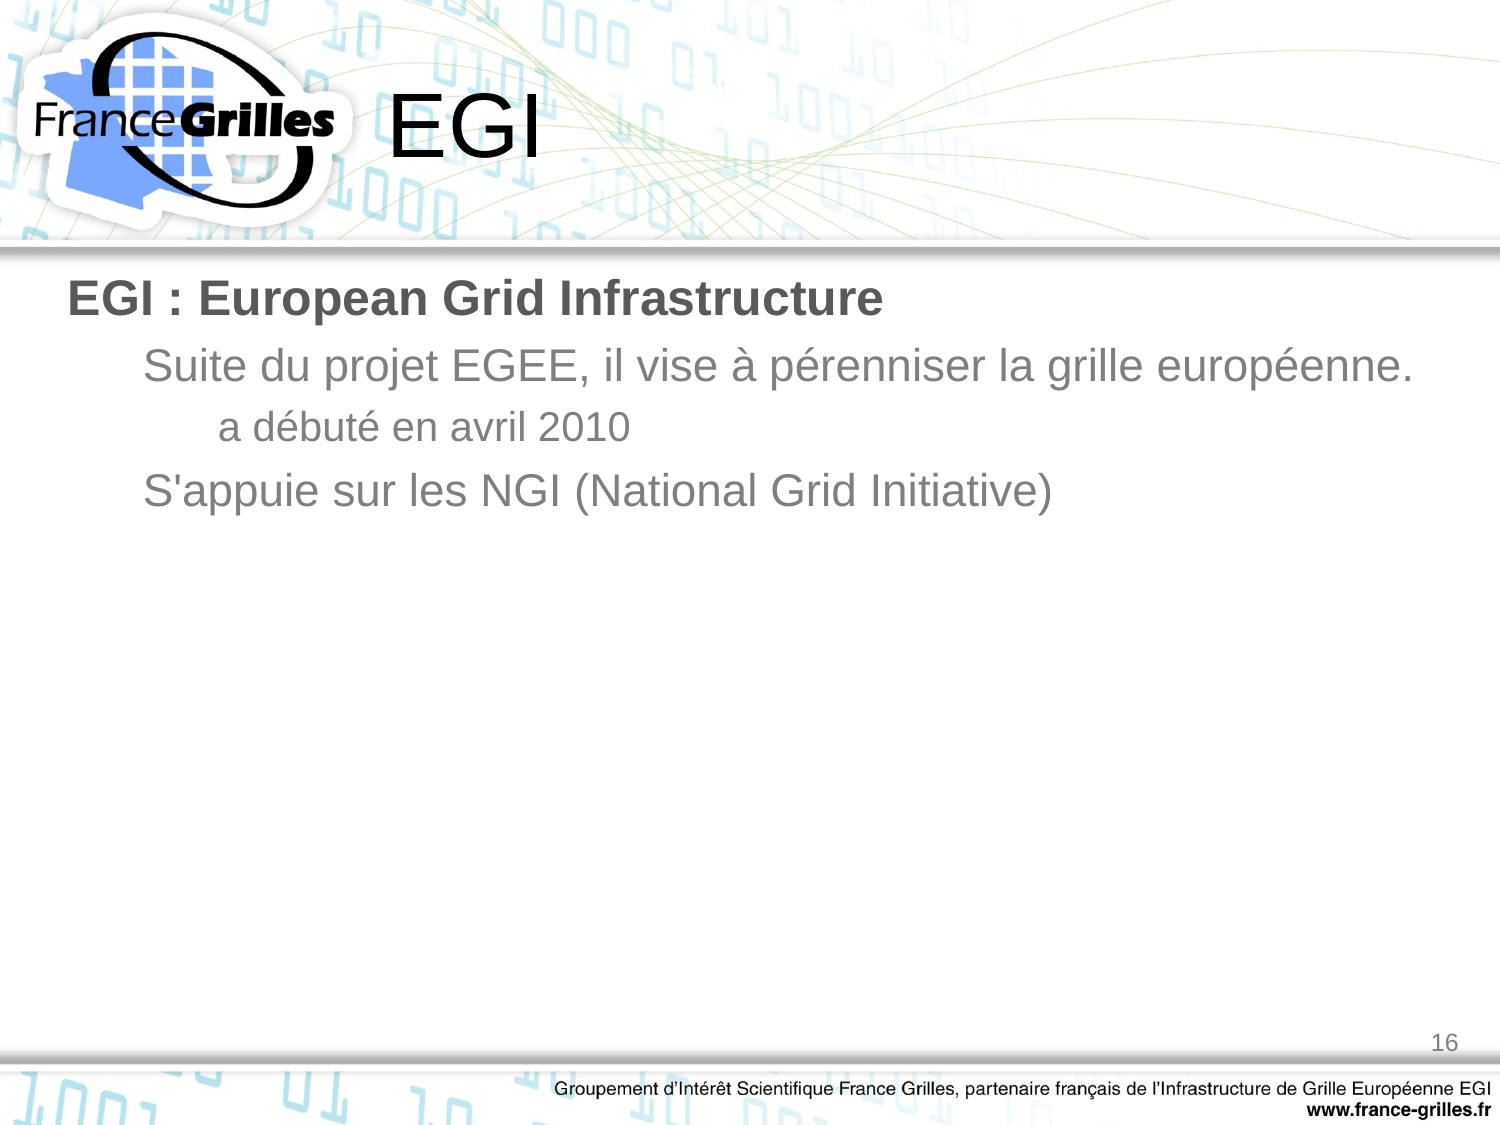

# EGI
EGI : European Grid Infrastructure
Suite du projet EGEE, il vise à pérenniser la grille européenne.
a débuté en avril 2010
S'appuie sur les NGI (National Grid Initiative)
16
Introduction aux grilles